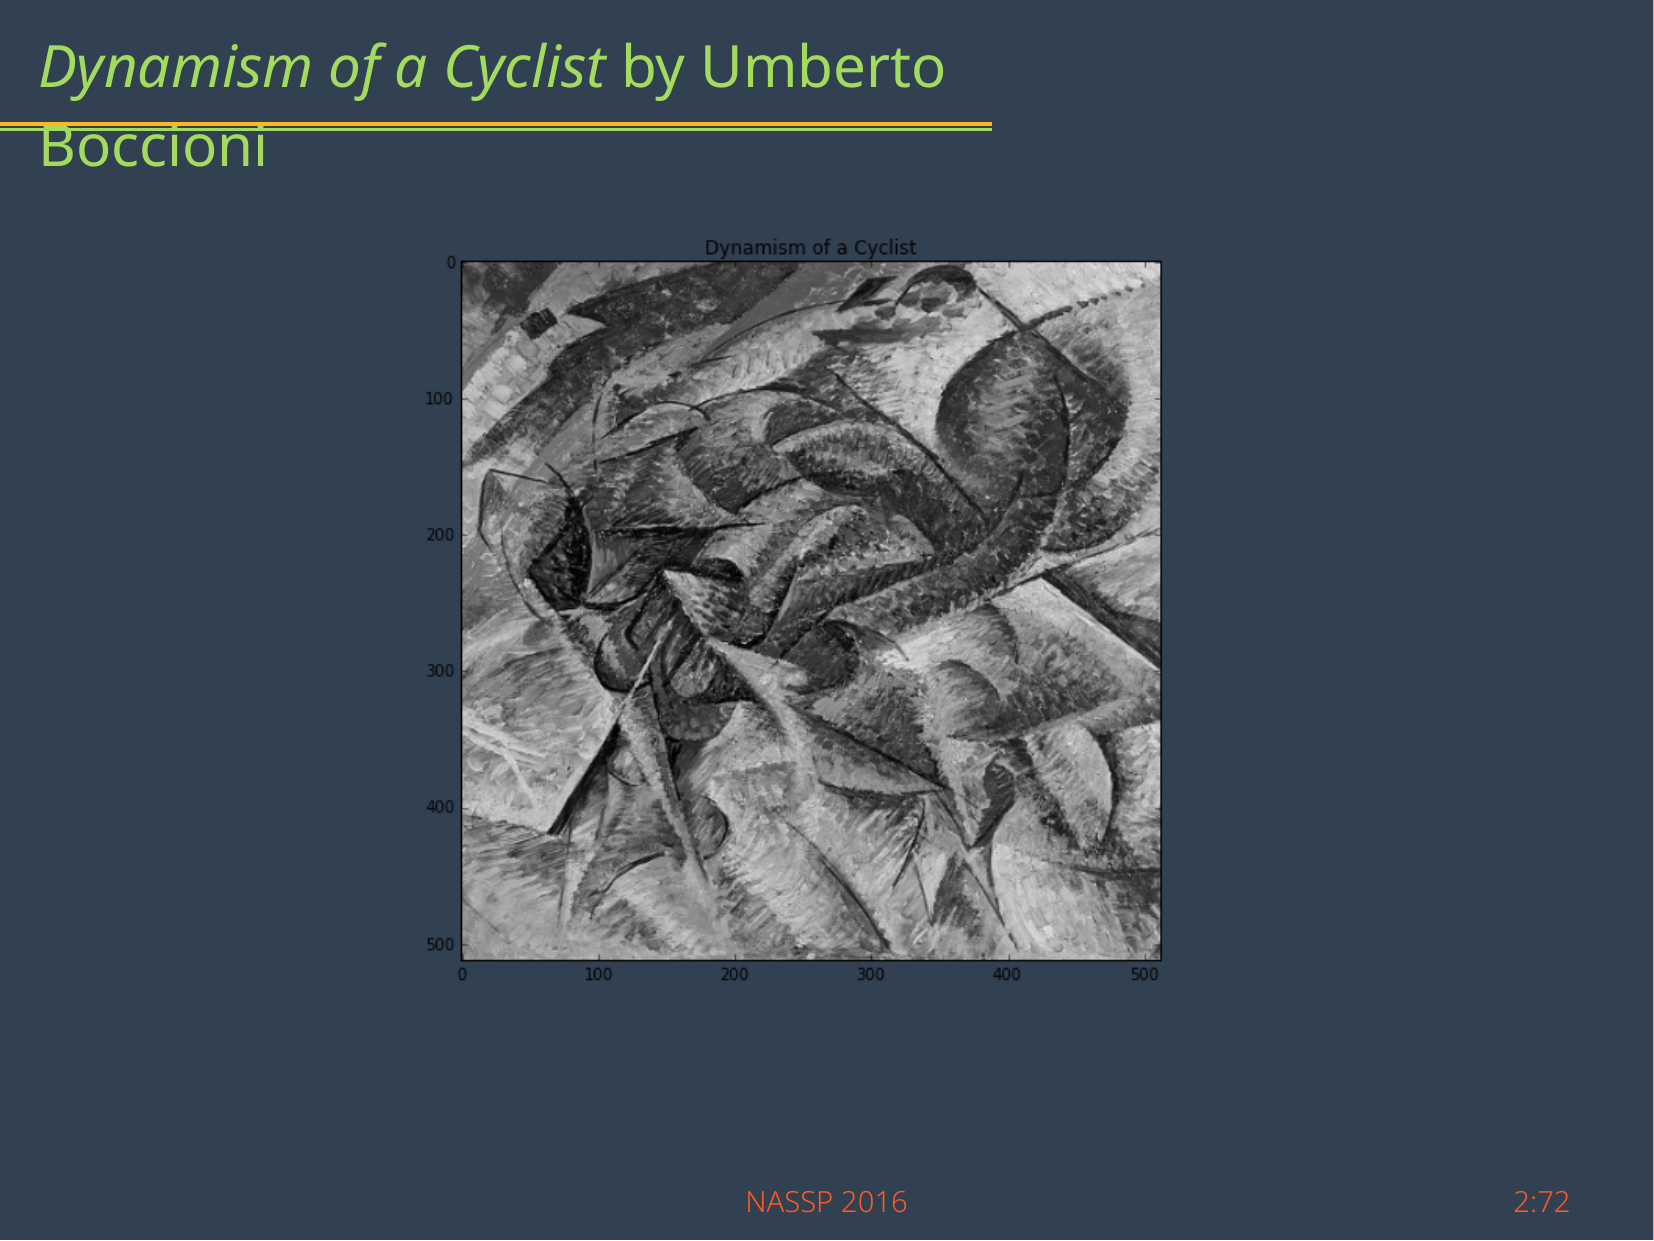

Dynamism of a Cyclist by Umberto Boccioni
NASSP 2016
2